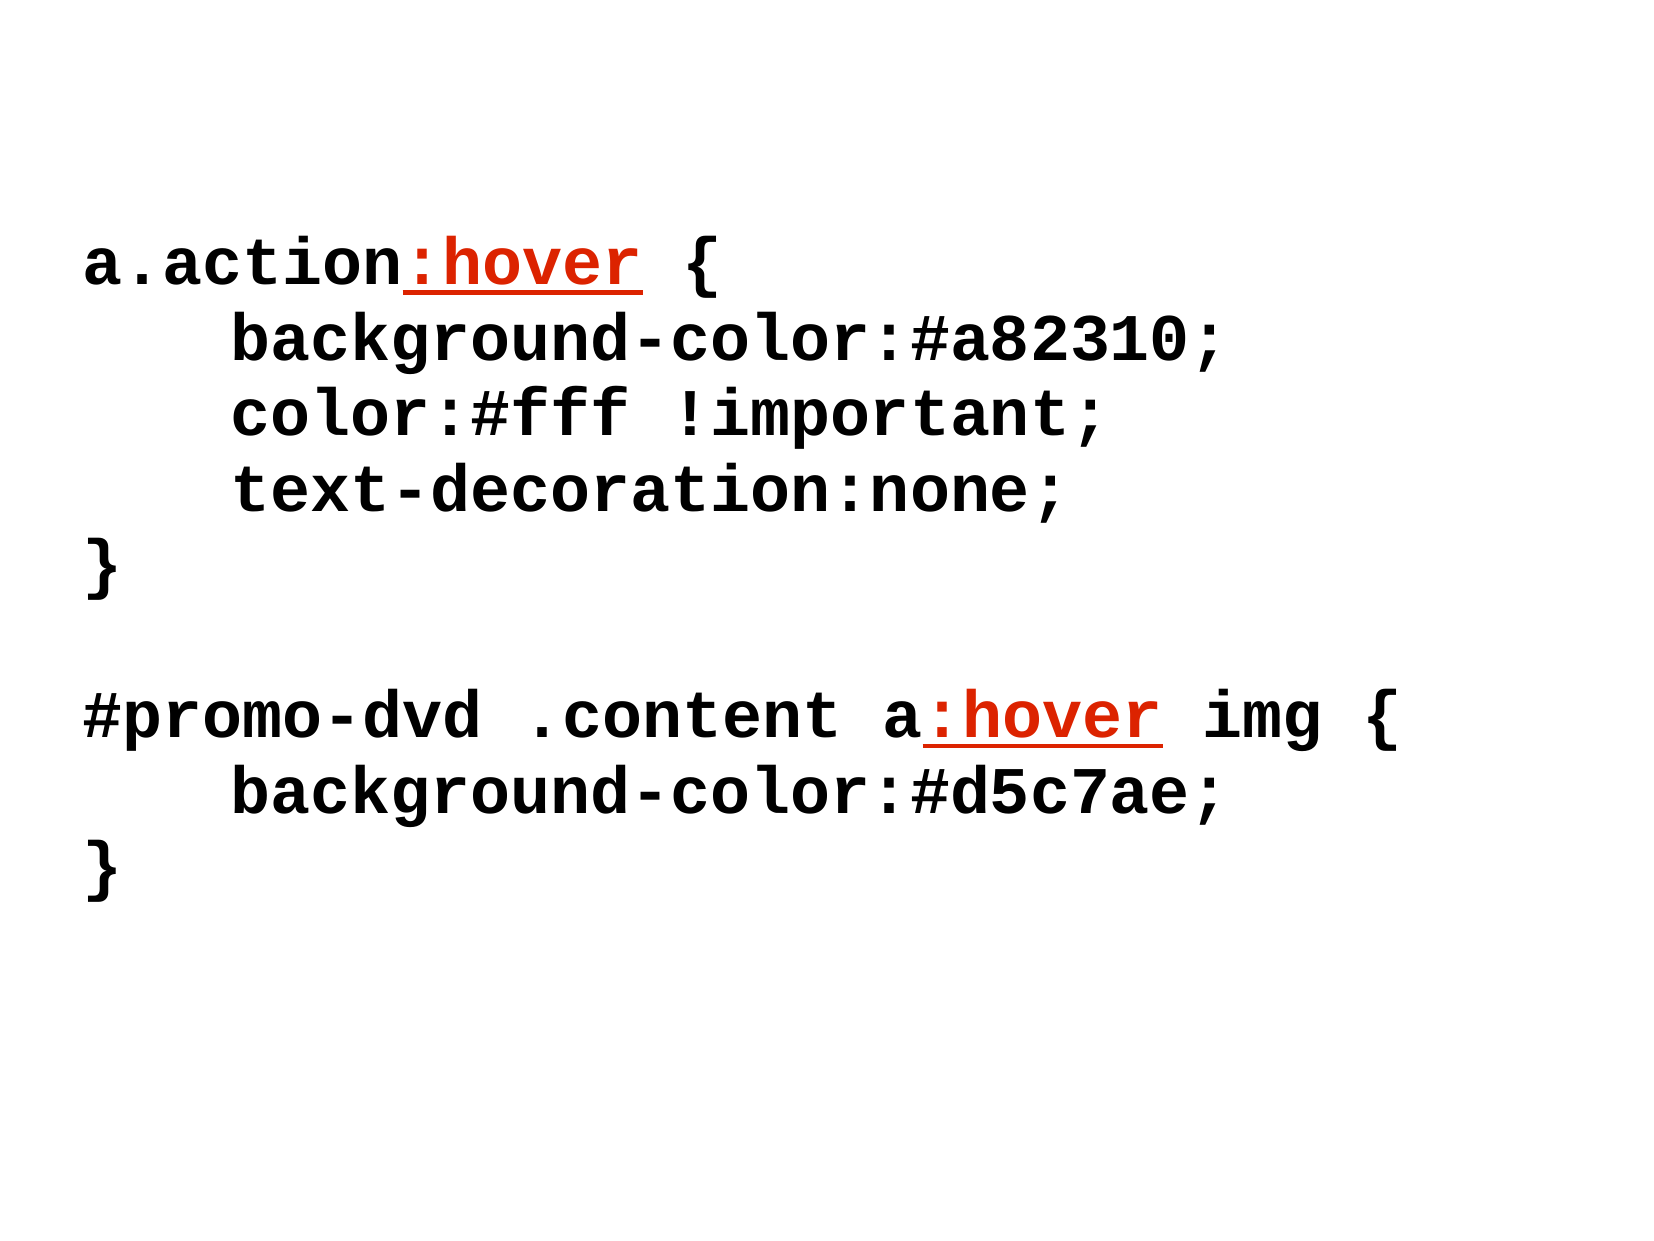

# a.action:hover {
		background-color:#a82310;
		color:#fff !important;
		text-decoration:none;
}
#promo-dvd .content a:hover img {
		background-color:#d5c7ae;
}